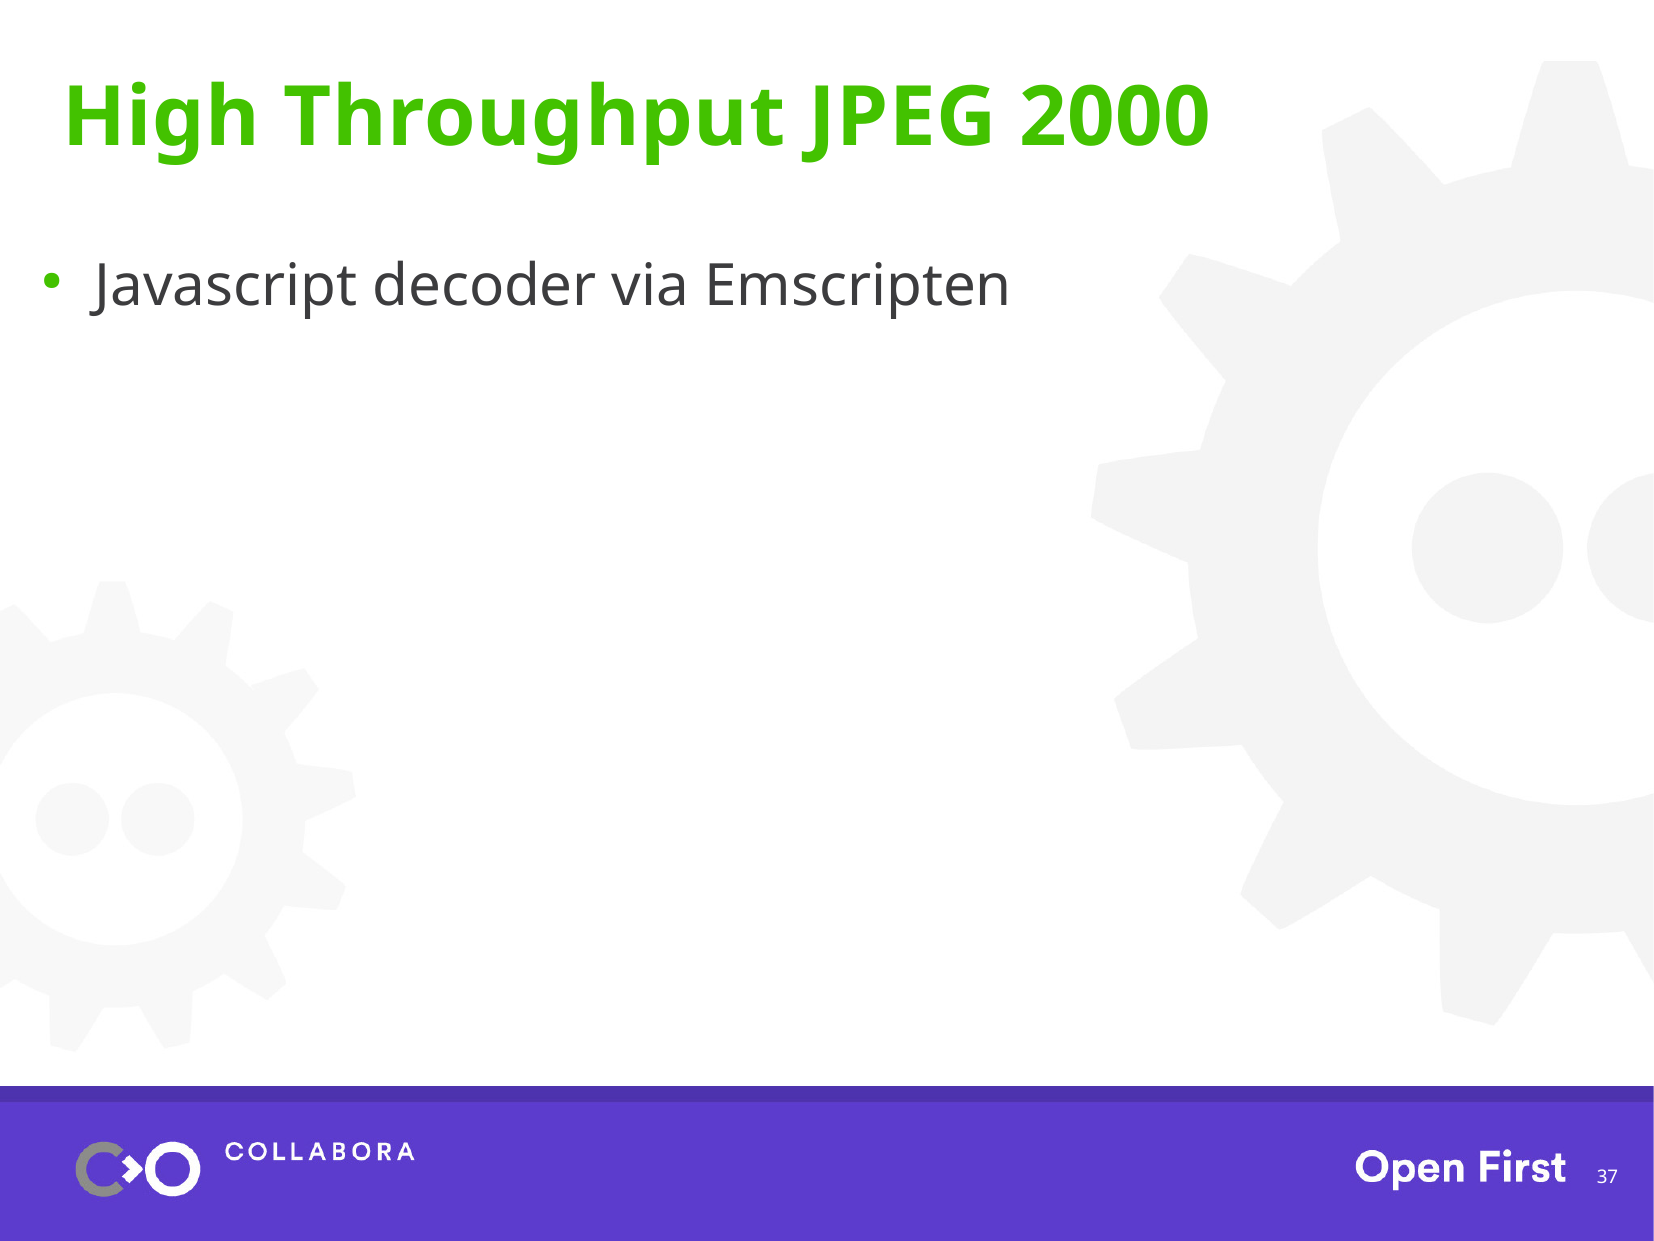

# High Throughput JPEG 2000
Javascript decoder via Emscripten